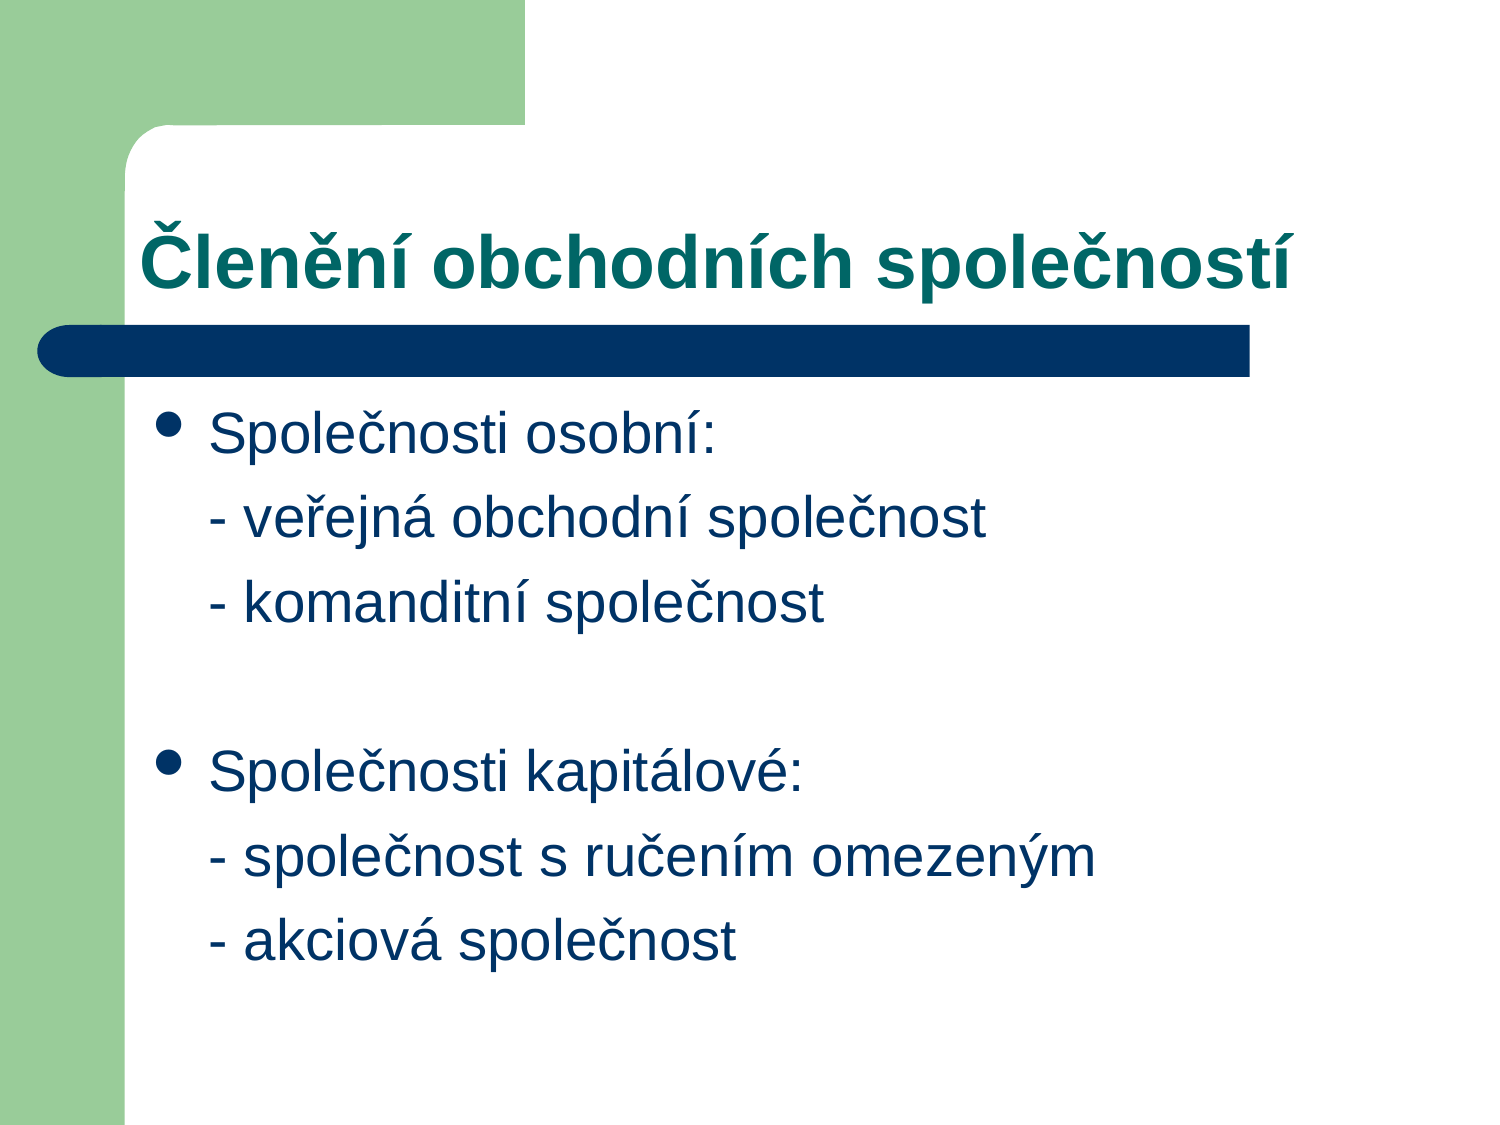

# Členění obchodních společností
Společnosti osobní:
	- veřejná obchodní společnost
	- komanditní společnost
Společnosti kapitálové:
	- společnost s ručením omezeným
	- akciová společnost